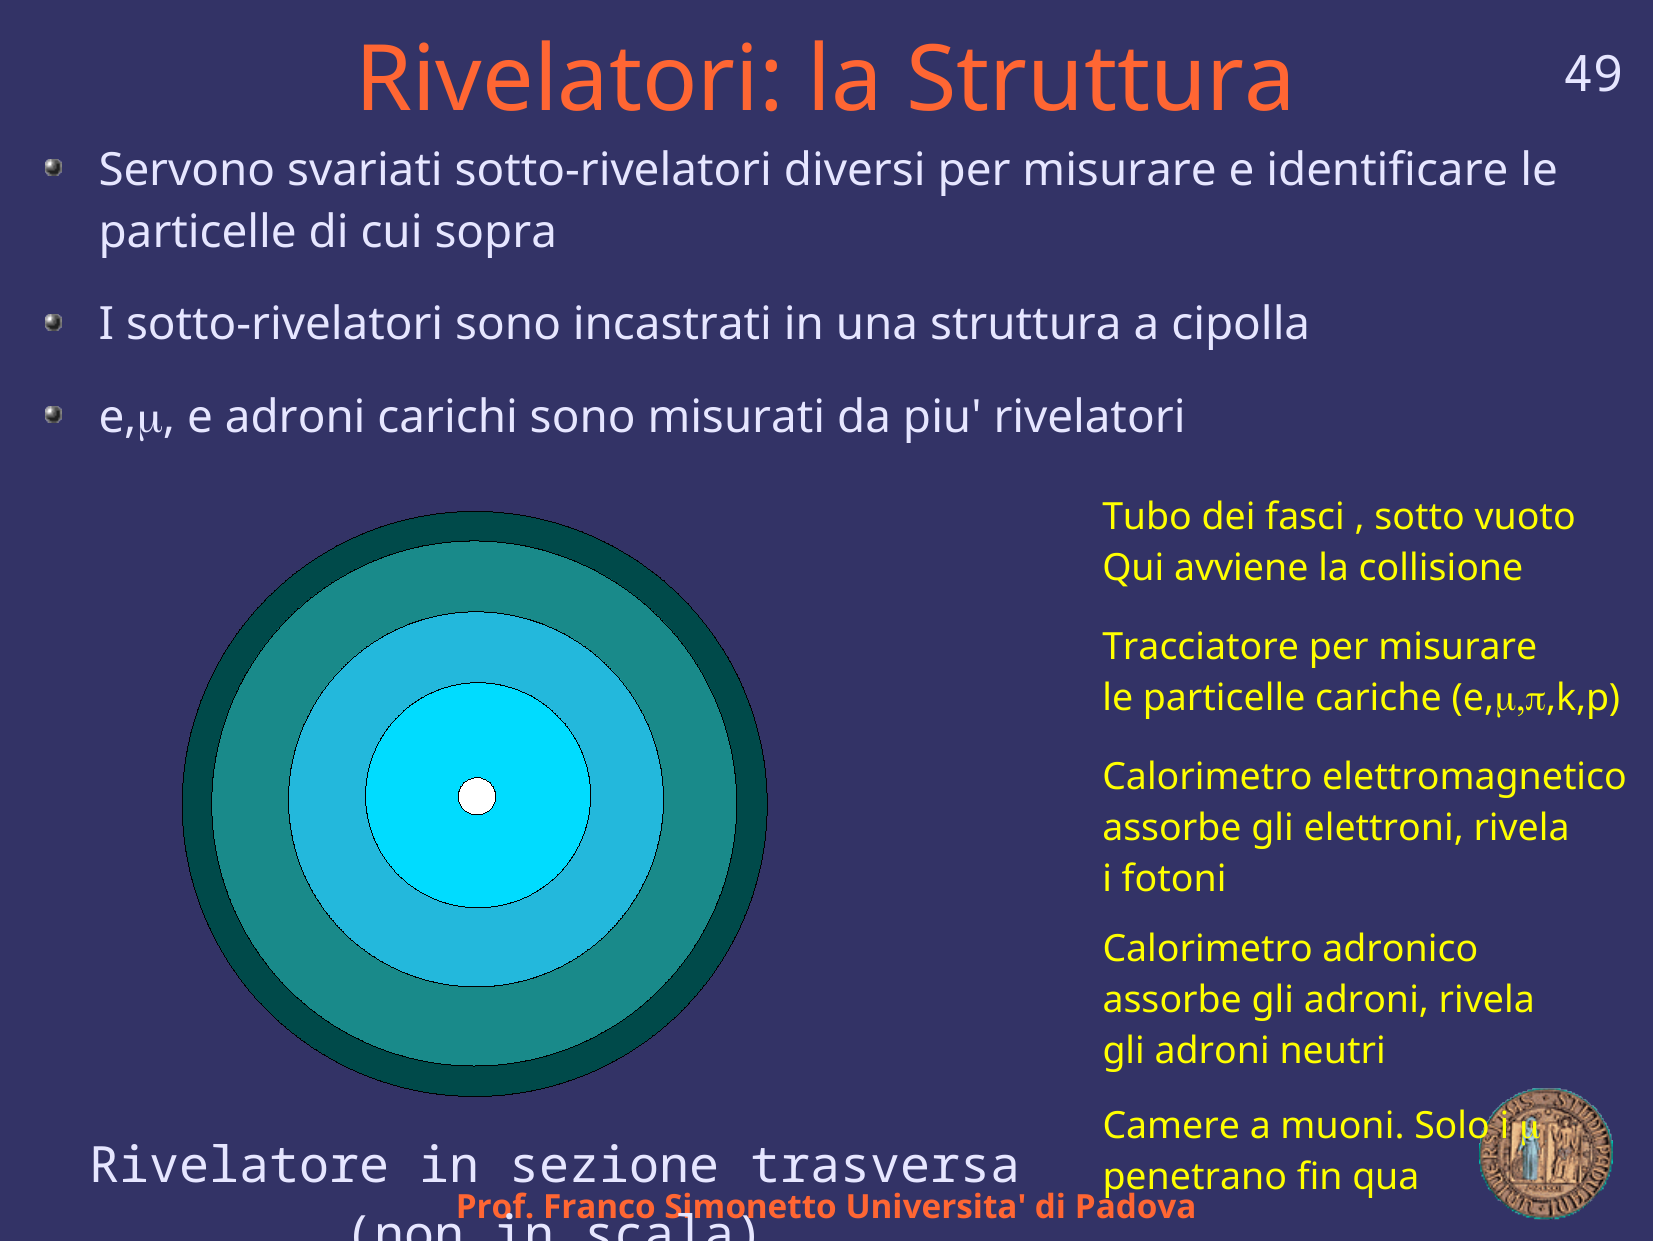

# Rivelatori: la Struttura
49
Servono svariati sotto-rivelatori diversi per misurare e identificare le particelle di cui sopra
I sotto-rivelatori sono incastrati in una struttura a cipolla
e,m, e adroni carichi sono misurati da piu' rivelatori
Tubo dei fasci , sotto vuoto
Qui avviene la collisione
Tracciatore per misurare
le particelle cariche (e,m,p,k,p)
Calorimetro elettromagnetico
assorbe gli elettroni, rivela
i fotoni
Calorimetro adronico
assorbe gli adroni, rivela
gli adroni neutri
Camere a muoni. Solo i m
penetrano fin qua
Rivelatore in sezione trasversa
(non in scala)